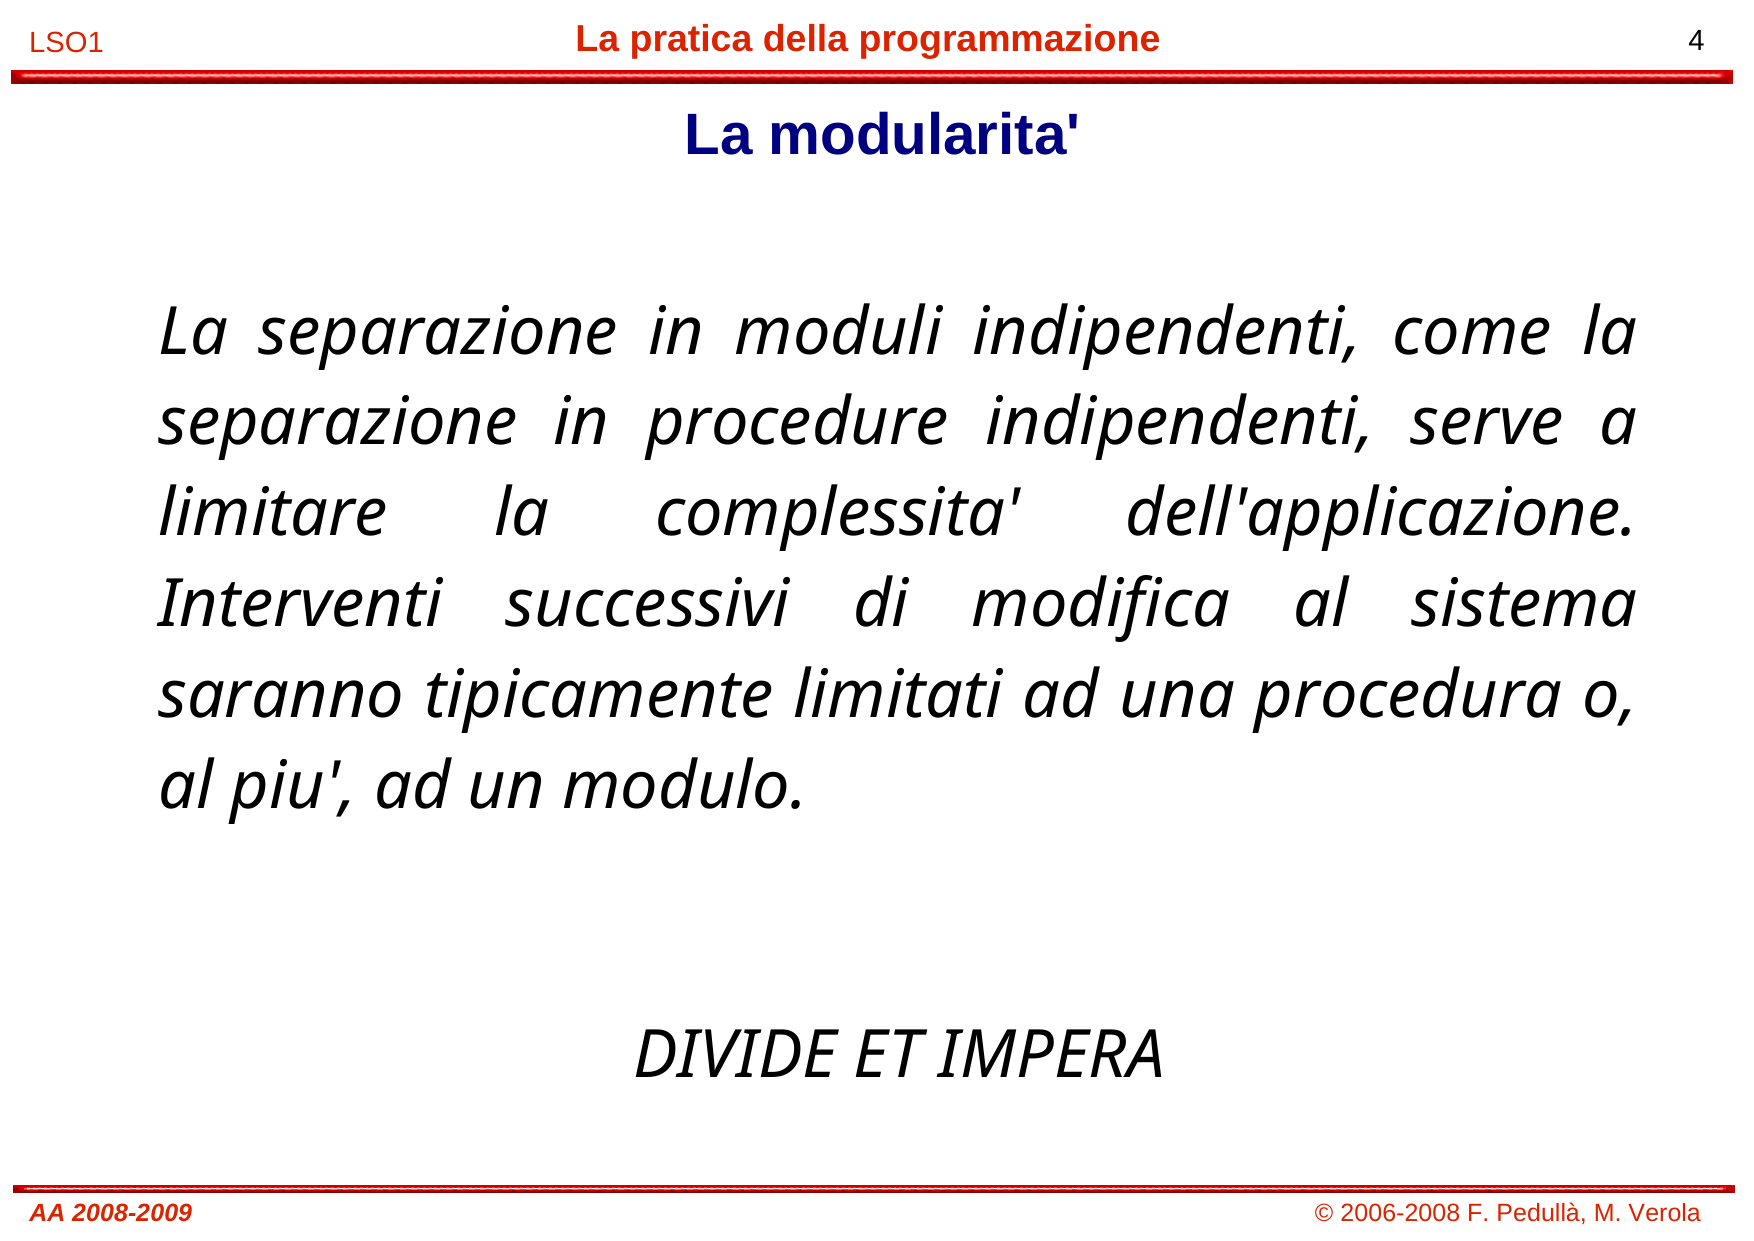

La modularita'
# La separazione in moduli indipendenti, come la separazione in procedure indipendenti, serve a limitare la complessita' dell'applicazione. Interventi successivi di modifica al sistema saranno tipicamente limitati ad una procedura o, al piu', ad un modulo.
DIVIDE ET IMPERA